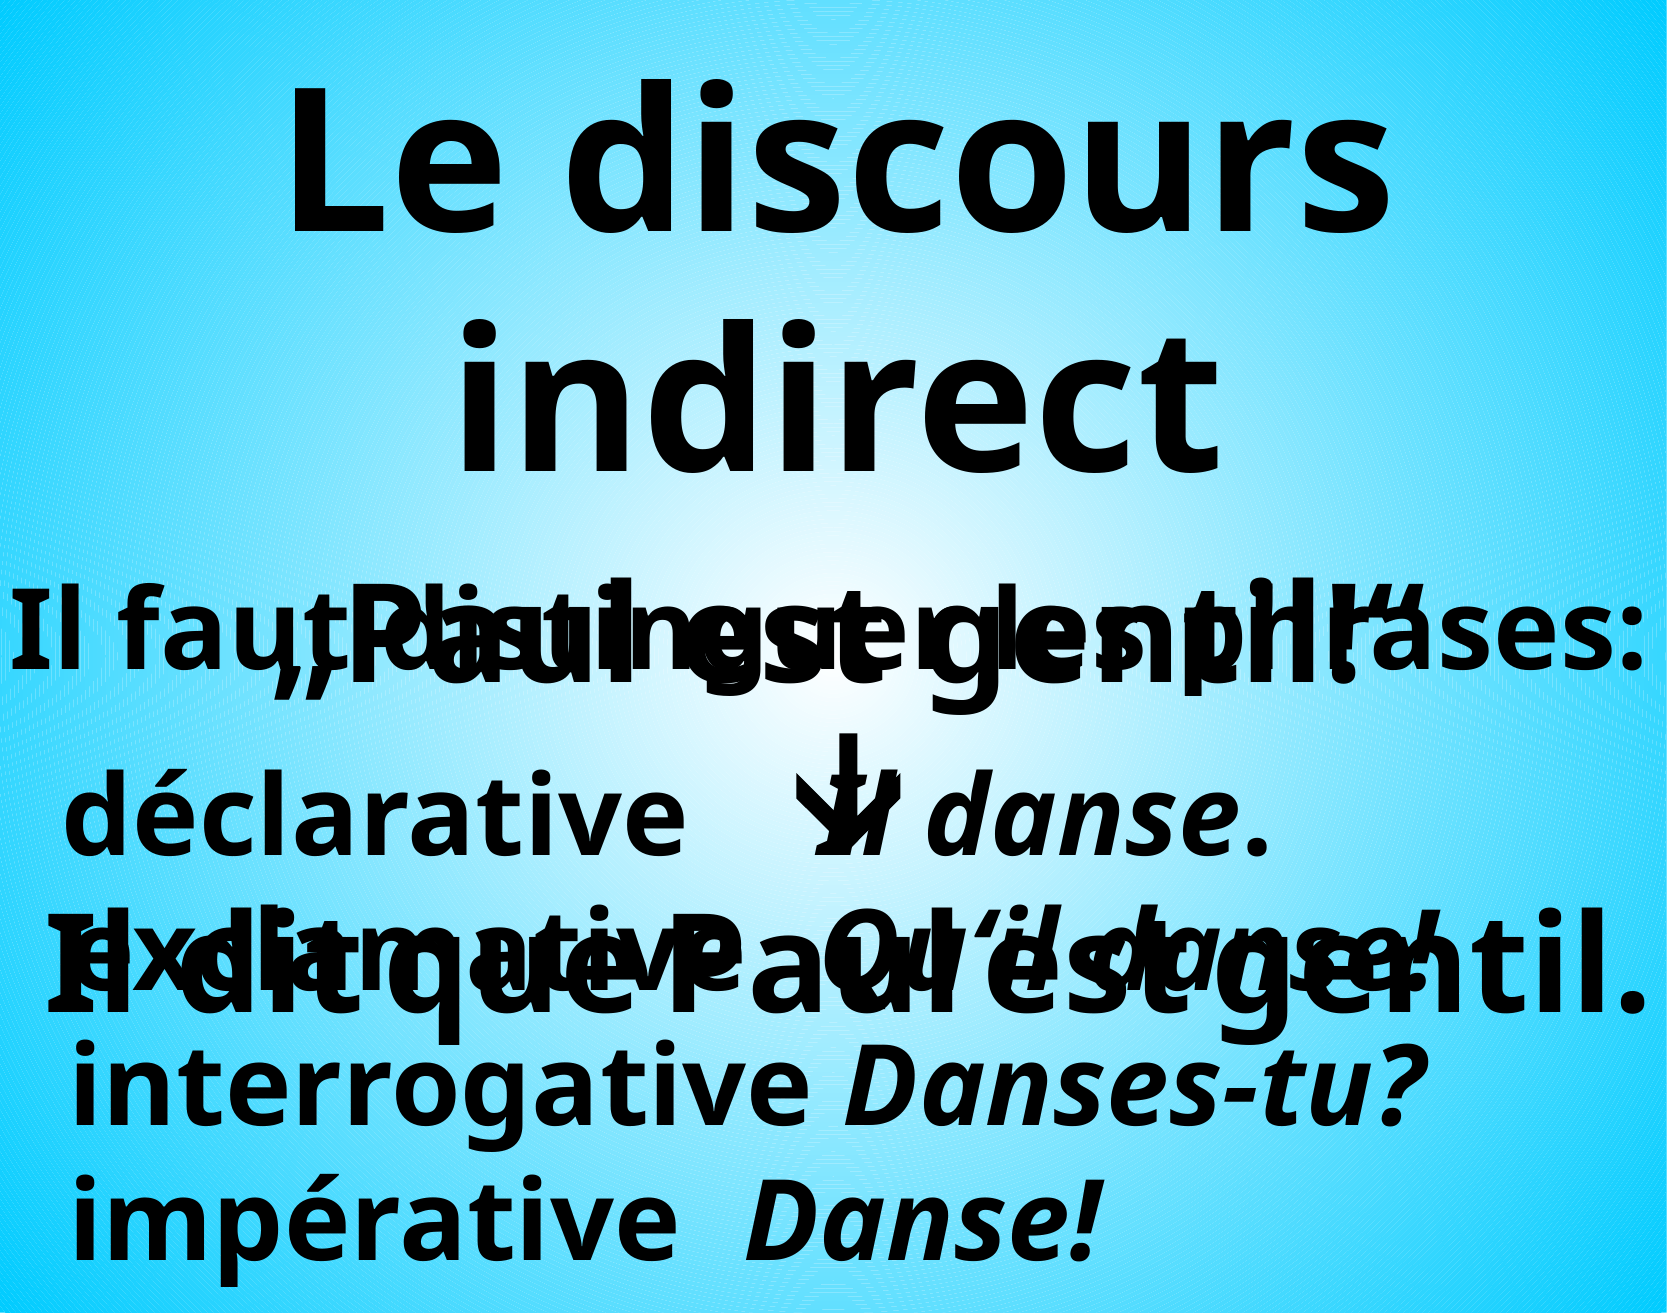

Le discours indirect
„Paul est gentil!“

Il dit que Paul est gentil.
Il faut distinguer les phrases:
 déclarative	 Il danse.
 exclamative	 Qu‘il danse!
 interrogative Danses-tu?
 impérative	 Danse!